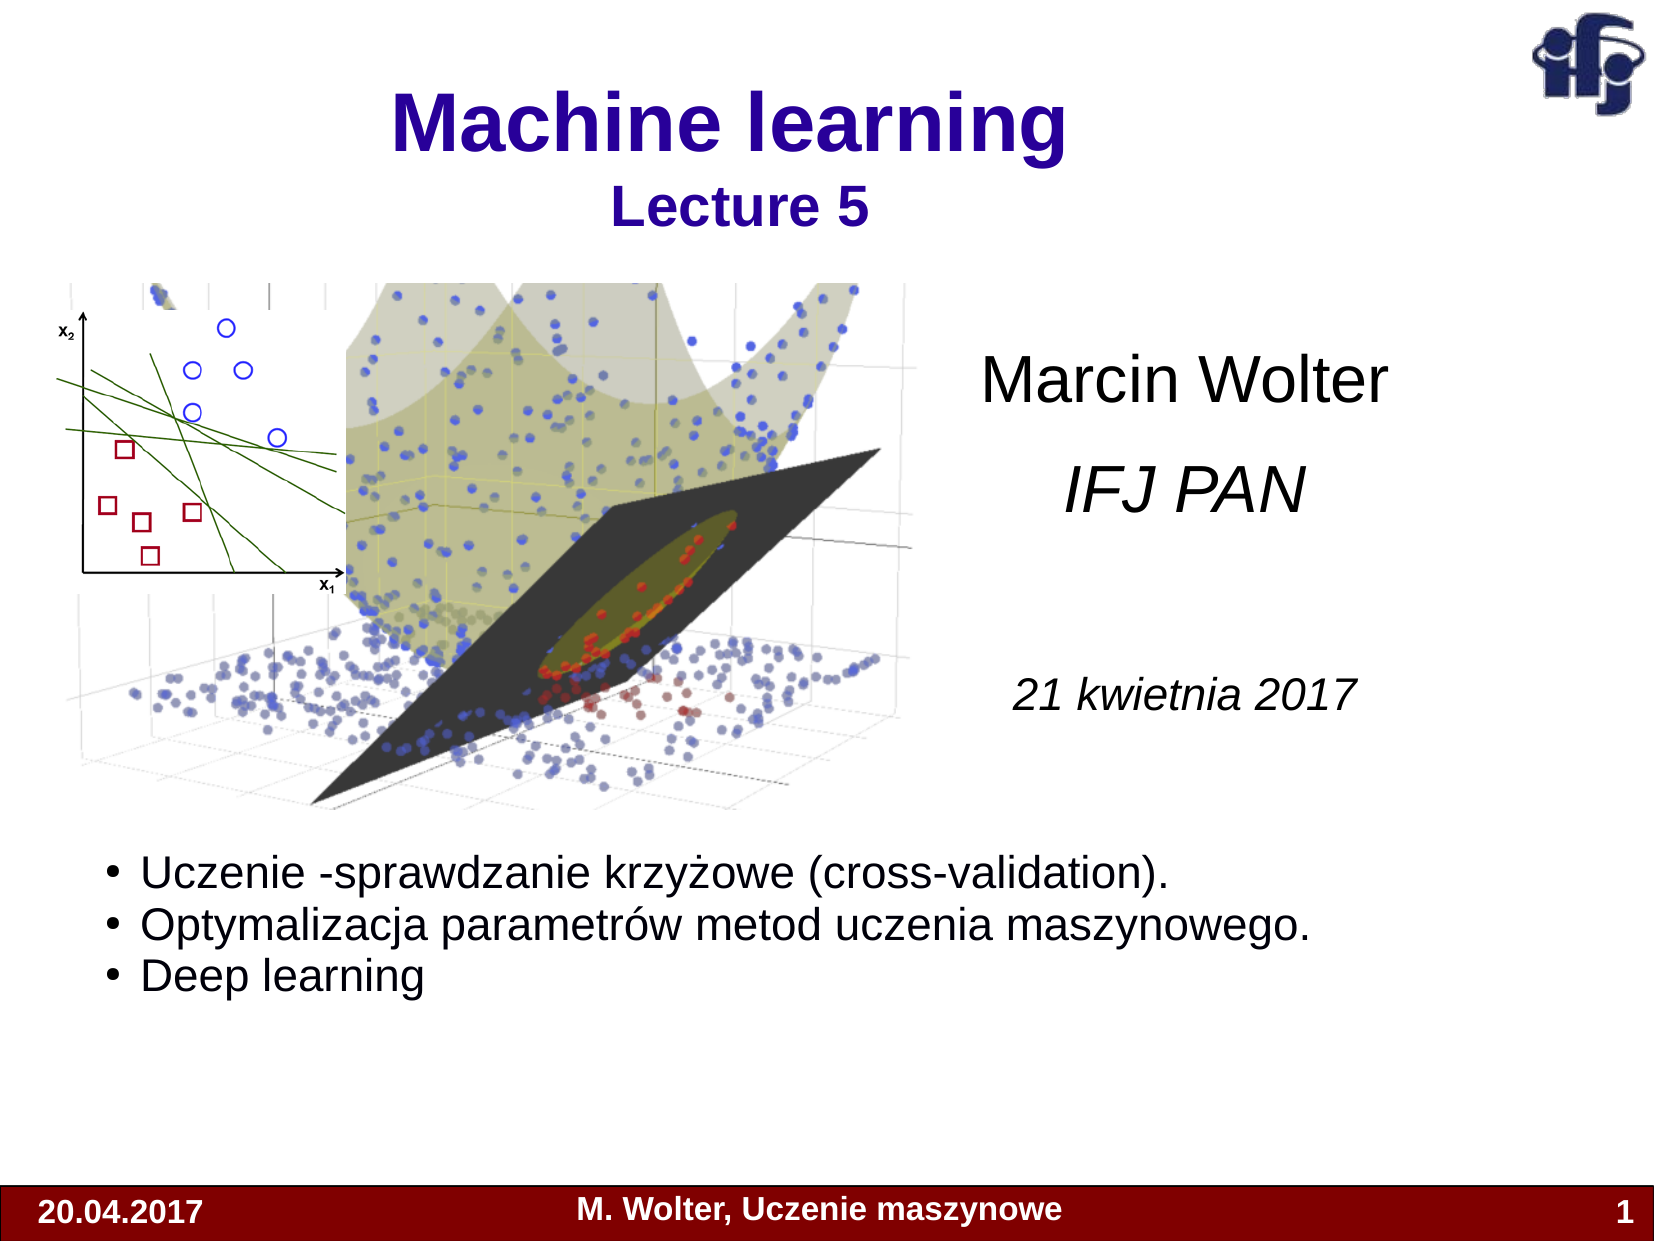

# Machine learning Lecture 5
Marcin Wolter
IFJ PAN
21 kwietnia 2017
Uczenie -sprawdzanie krzyżowe (cross-validation).
Optymalizacja parametrów metod uczenia maszynowego.
Deep learning
9.03.2017
Machine Learning, M. Wolter